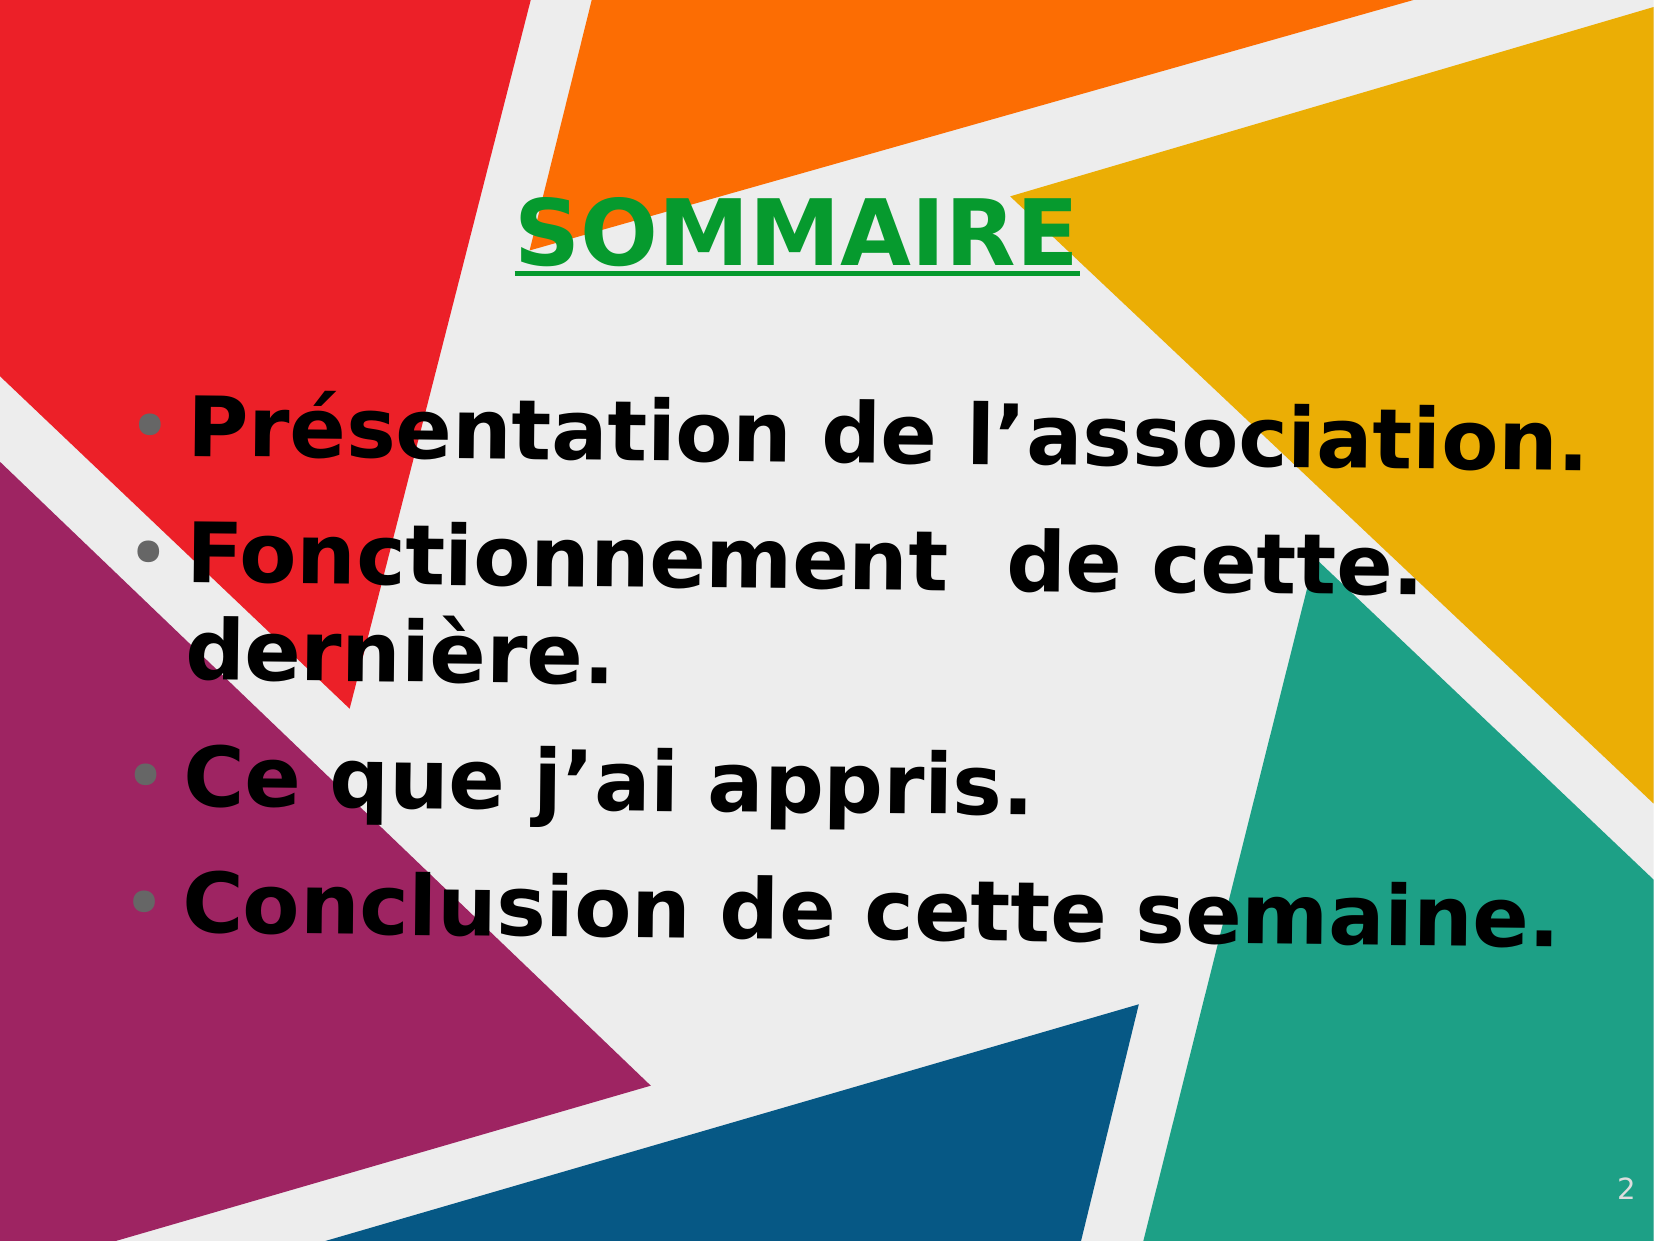

# SOMMAIRE
Présentation de l’association.
Fonctionnement de cette. dernière.
Ce que j’ai appris.
Conclusion de cette semaine.
2